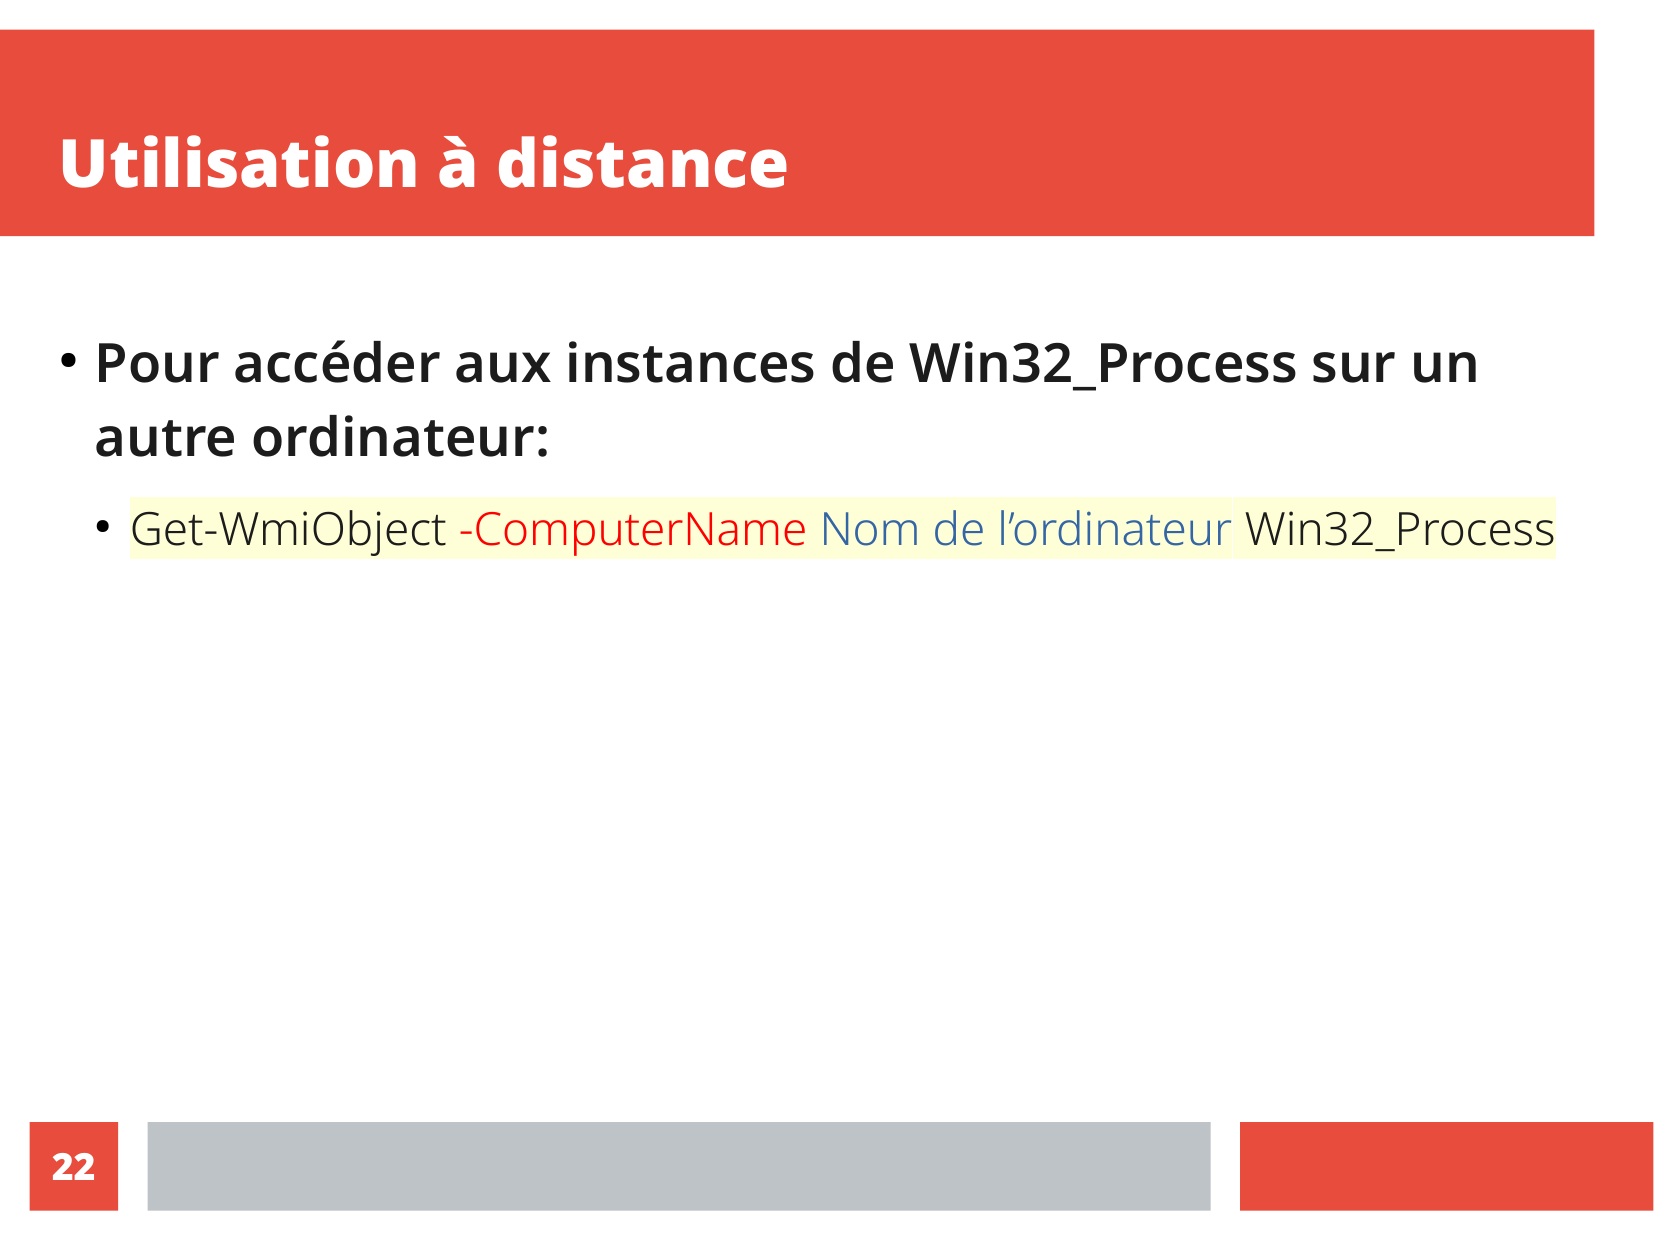

# Utilisation à distance
Pour accéder aux instances de Win32_Process sur un autre ordinateur:
Get-WmiObject -ComputerName Nom de l’ordinateur Win32_Process
22